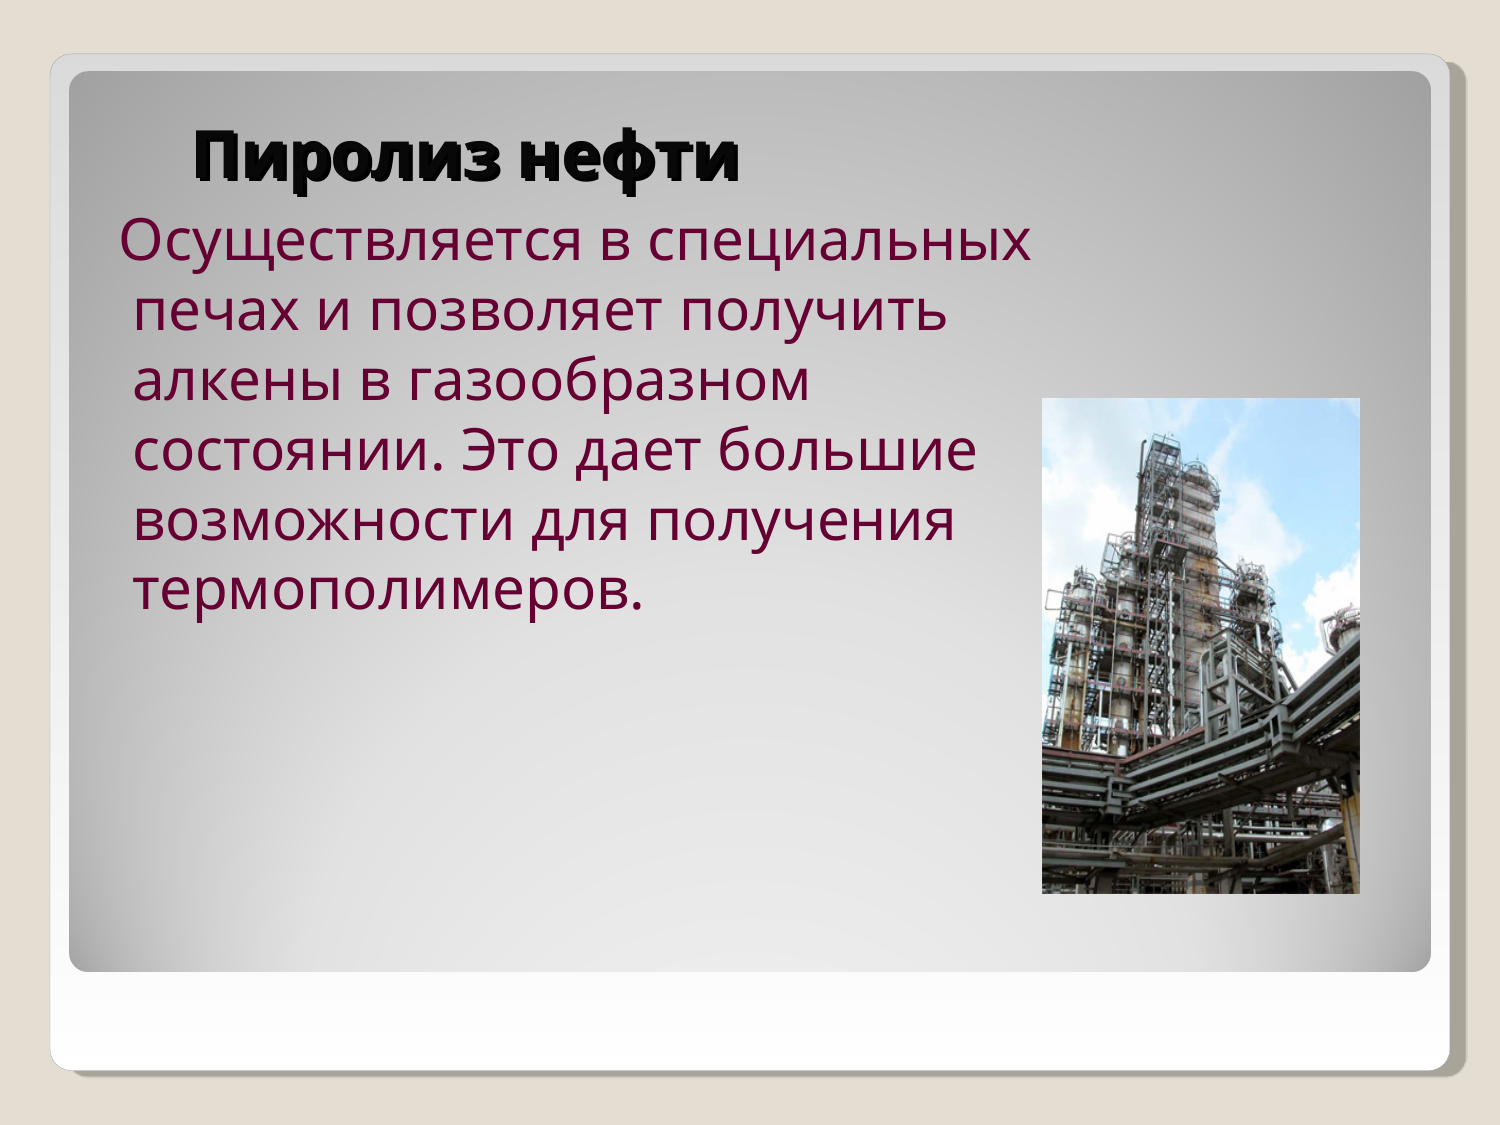

# Пиролиз нефти
 Осуществляется в специальных печах и позволяет получить алкены в газообразном состоянии. Это дает большие возможности для получения термополимеров.